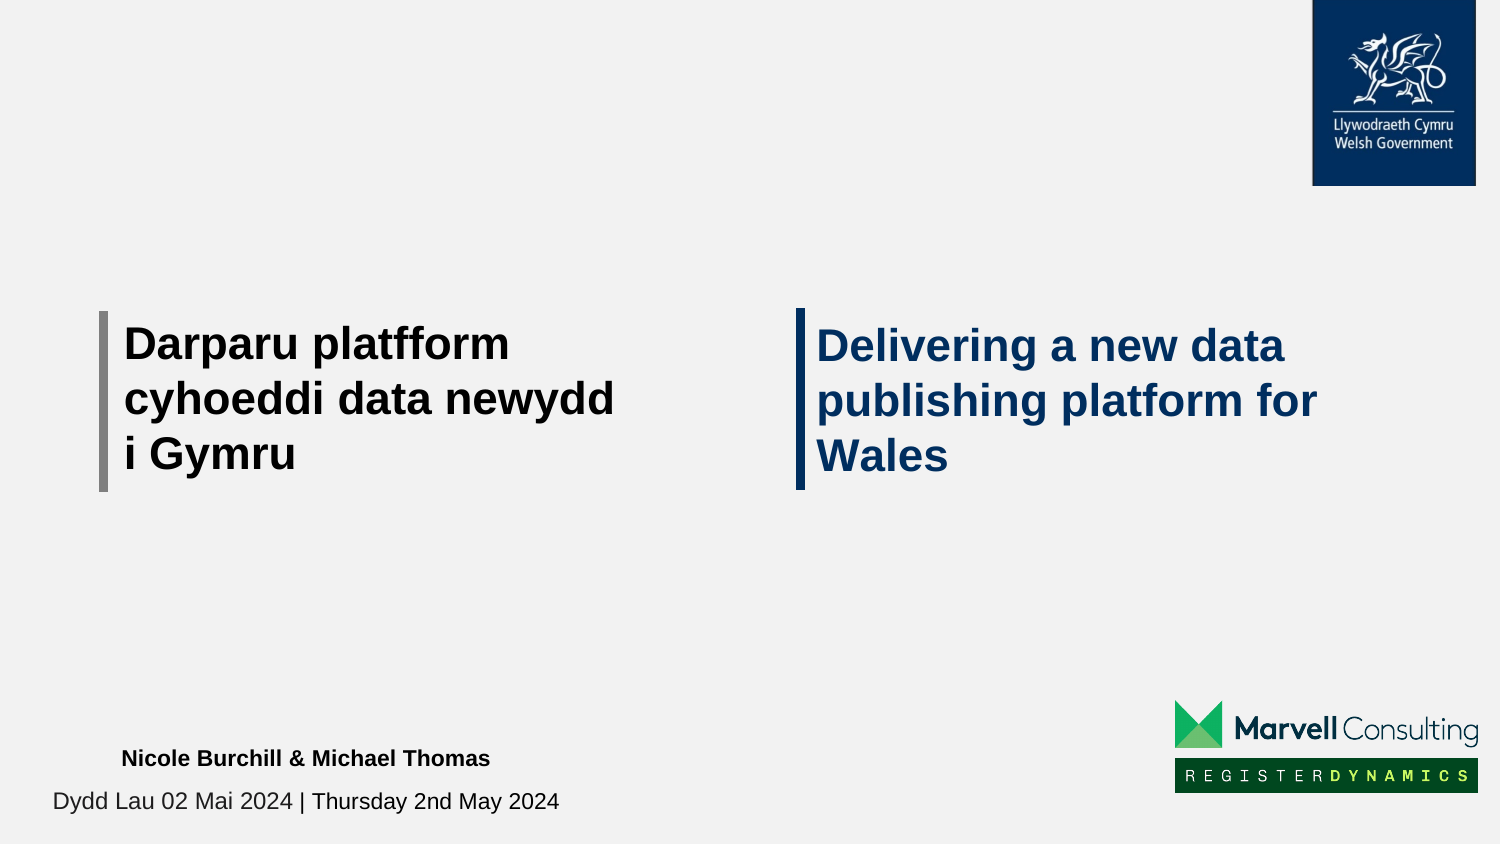

Darparu platfform
cyhoeddi data newydd
i Gymru
Delivering a new data publishing platform for Wales
Nicole Burchill & Michael Thomas
Dydd Lau 02 Mai 2024 | Thursday 2nd May 2024